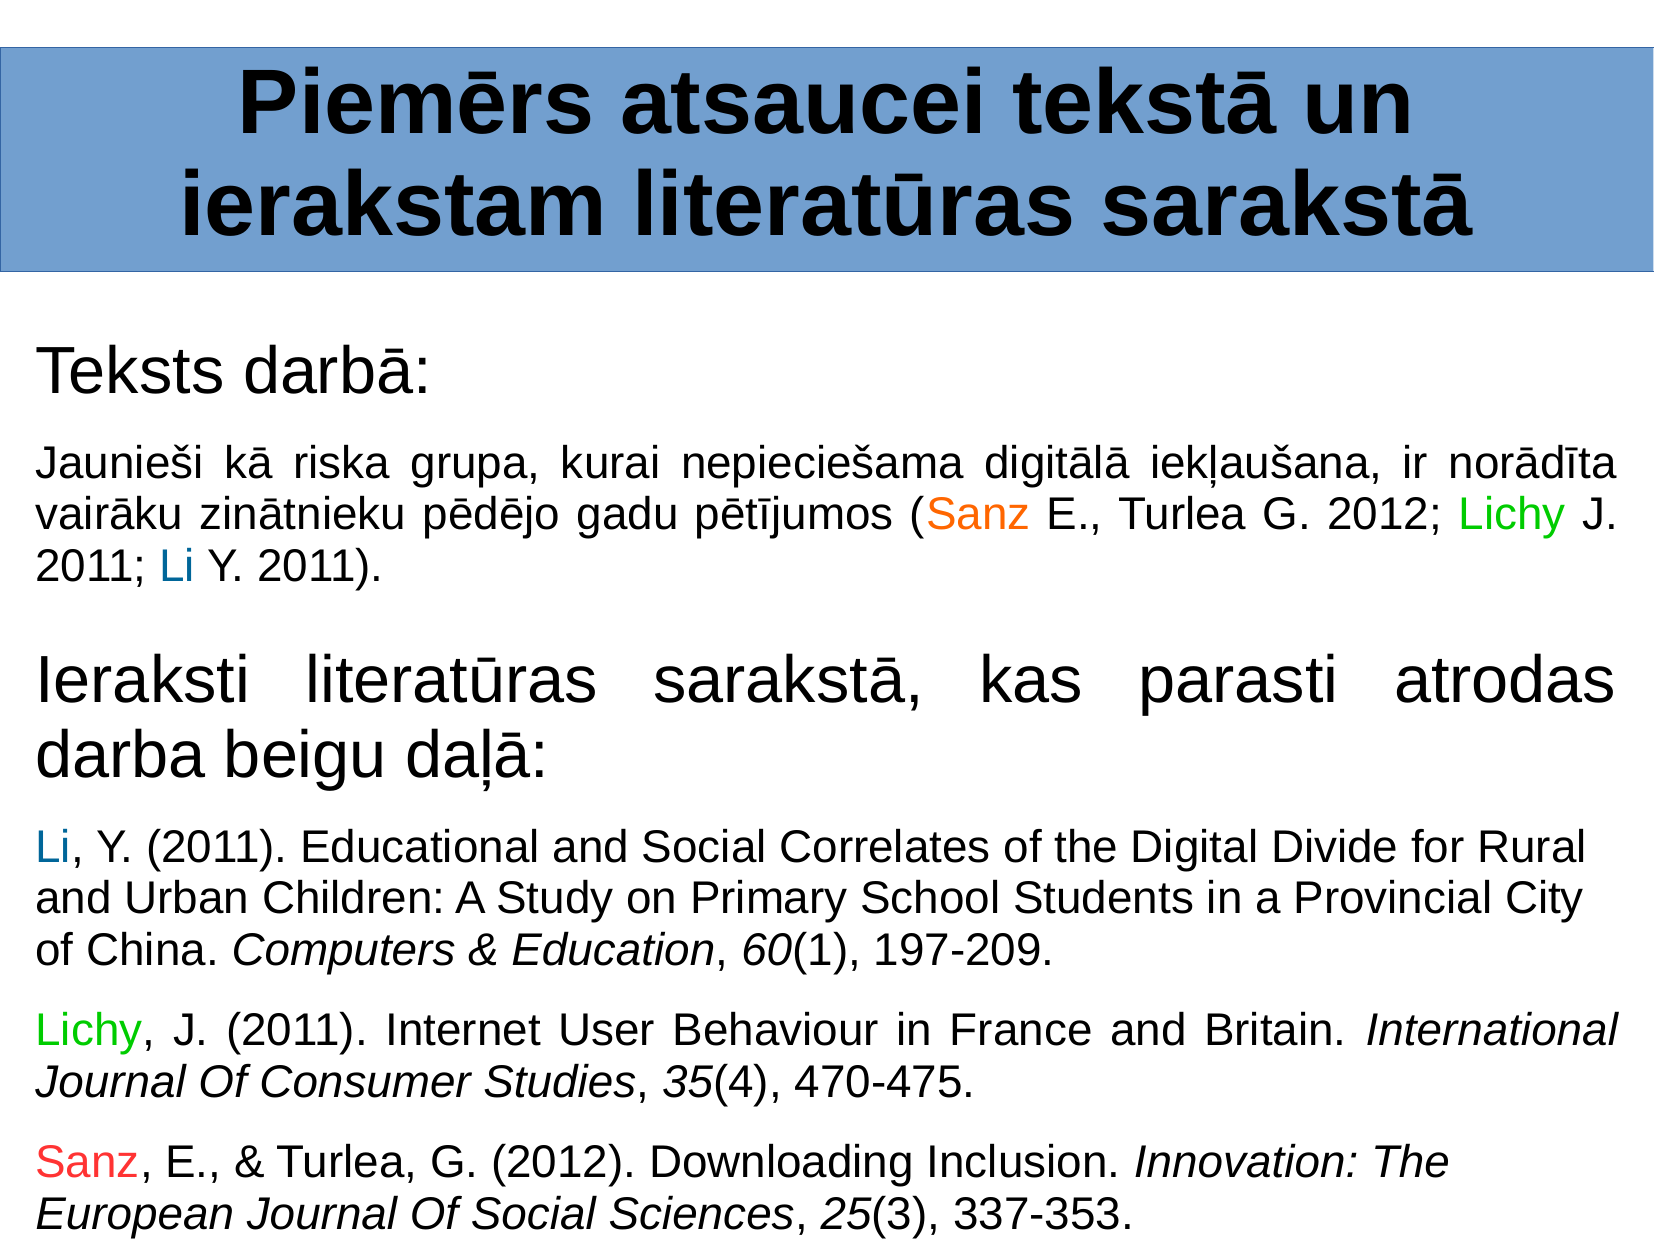

# Piemērs atsaucei tekstā un ierakstam literatūras sarakstā
Teksts darbā:
Jaunieši kā riska grupa, kurai nepieciešama digitālā iekļaušana, ir norādīta vairāku zinātnieku pēdējo gadu pētījumos (Sanz E., Turlea G. 2012; Lichy J. 2011; Li Y. 2011).
Ieraksti literatūras sarakstā, kas parasti atrodas darba beigu daļā:
Li, Y. (2011). Educational and Social Correlates of the Digital Divide for Rural and Urban Children: A Study on Primary School Students in a Provincial City of China. Computers & Education, 60(1), 197-209.
Lichy, J. (2011). Internet User Behaviour in France and Britain. International Journal Of Consumer Studies, 35(4), 470-475.
Sanz, E., & Turlea, G. (2012). Downloading Inclusion. Innovation: The European Journal Of Social Sciences, 25(3), 337-353.